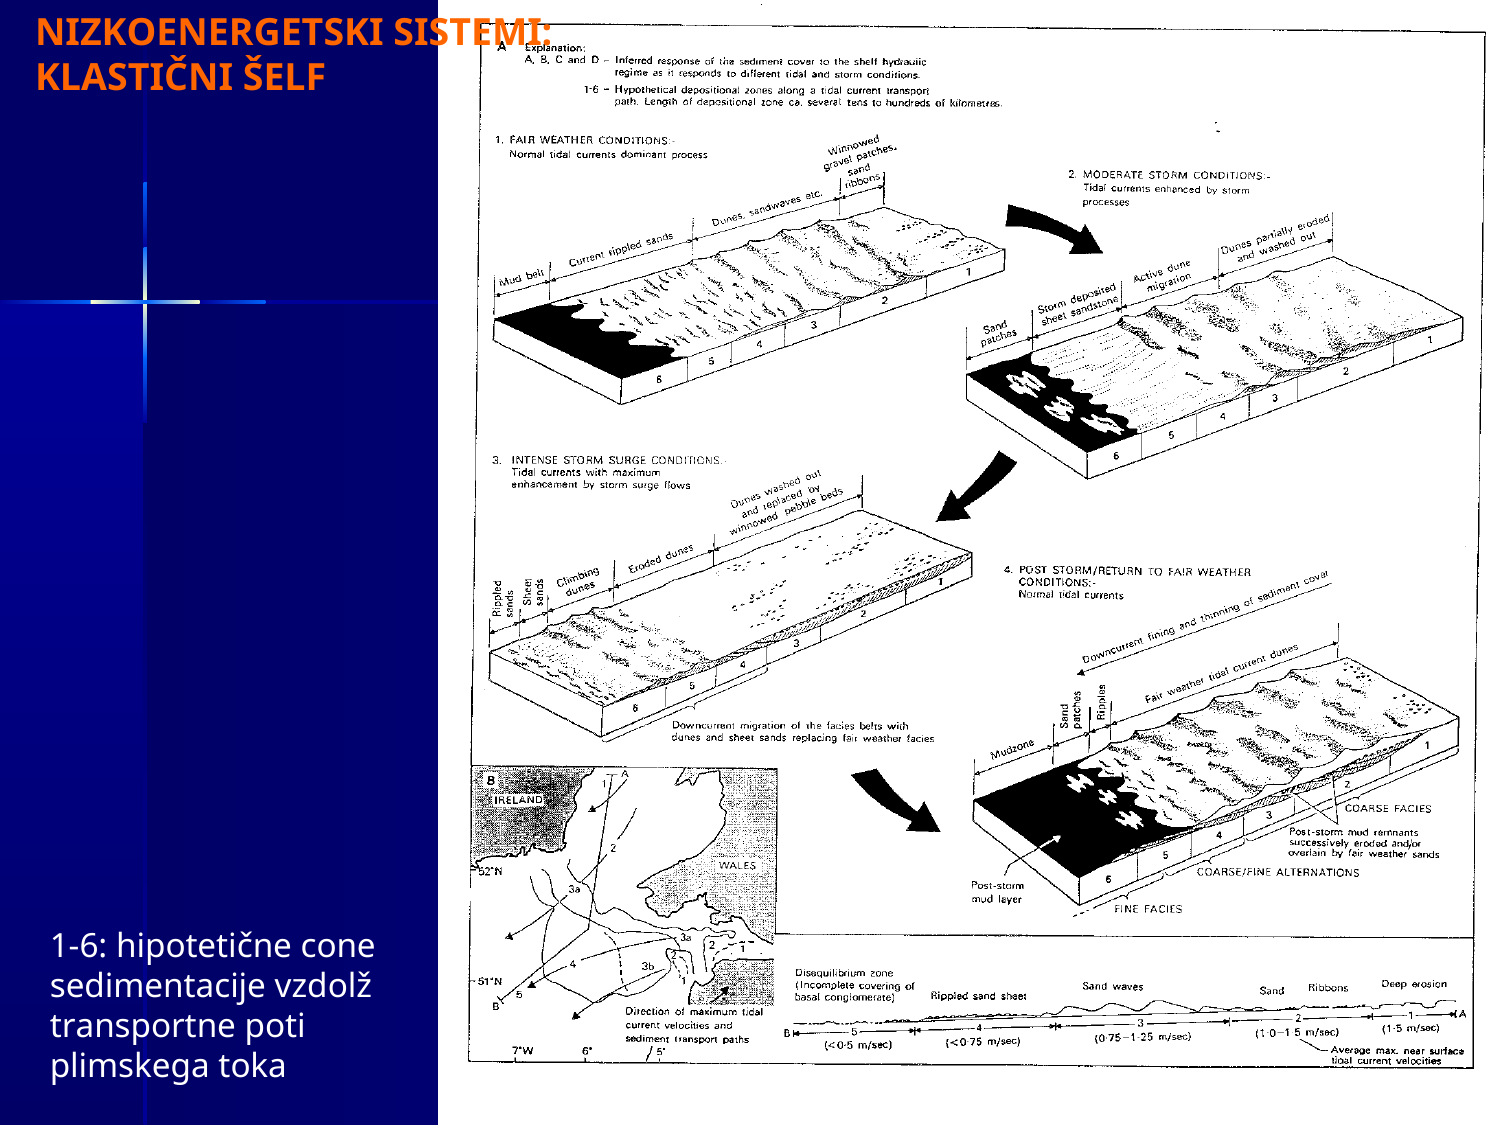

NIZKOENERGETSKI SISTEMI:
KLASTIČNI ŠELF
1-6: hipotetične cone
sedimentacije vzdolž
transportne poti
plimskega toka